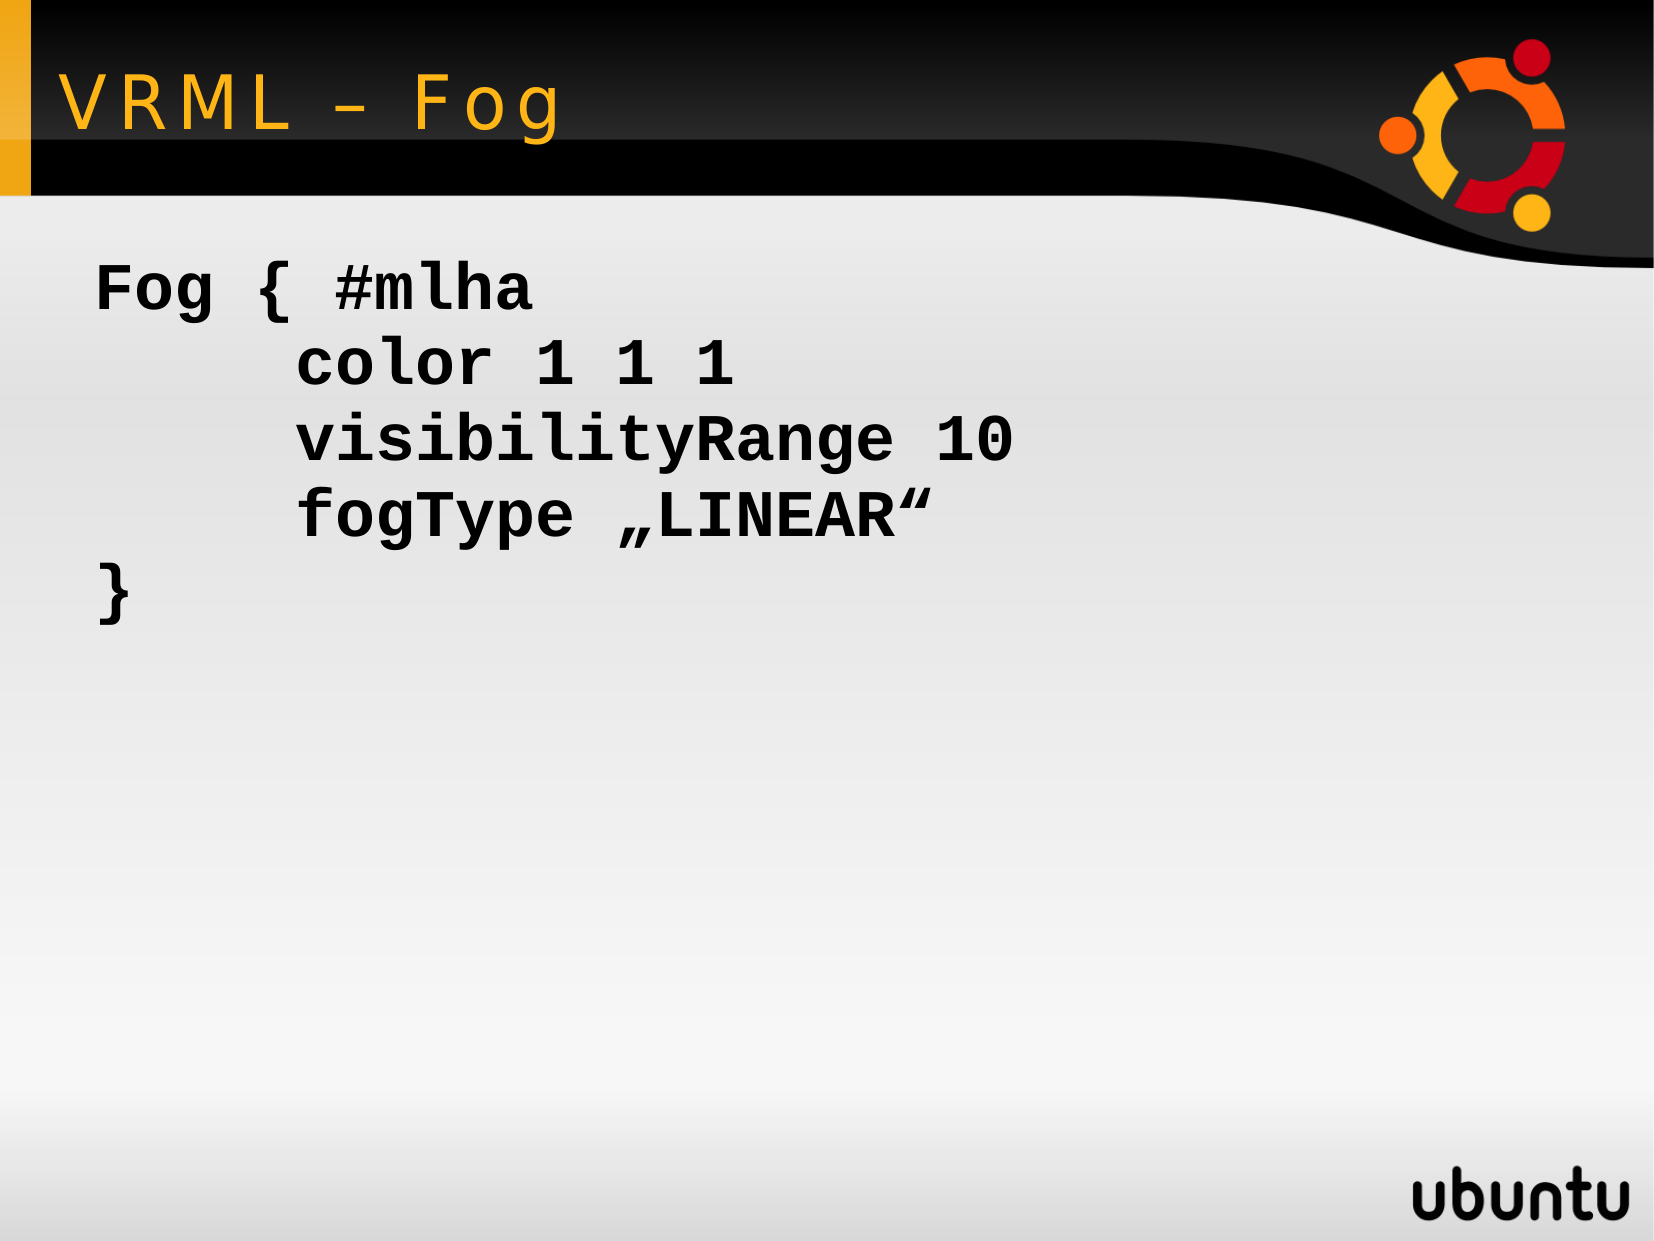

# VRML – Fog
Fog { #mlha
 	color 1 1 1
 	visibilityRange 10
 	fogType „LINEAR“
}